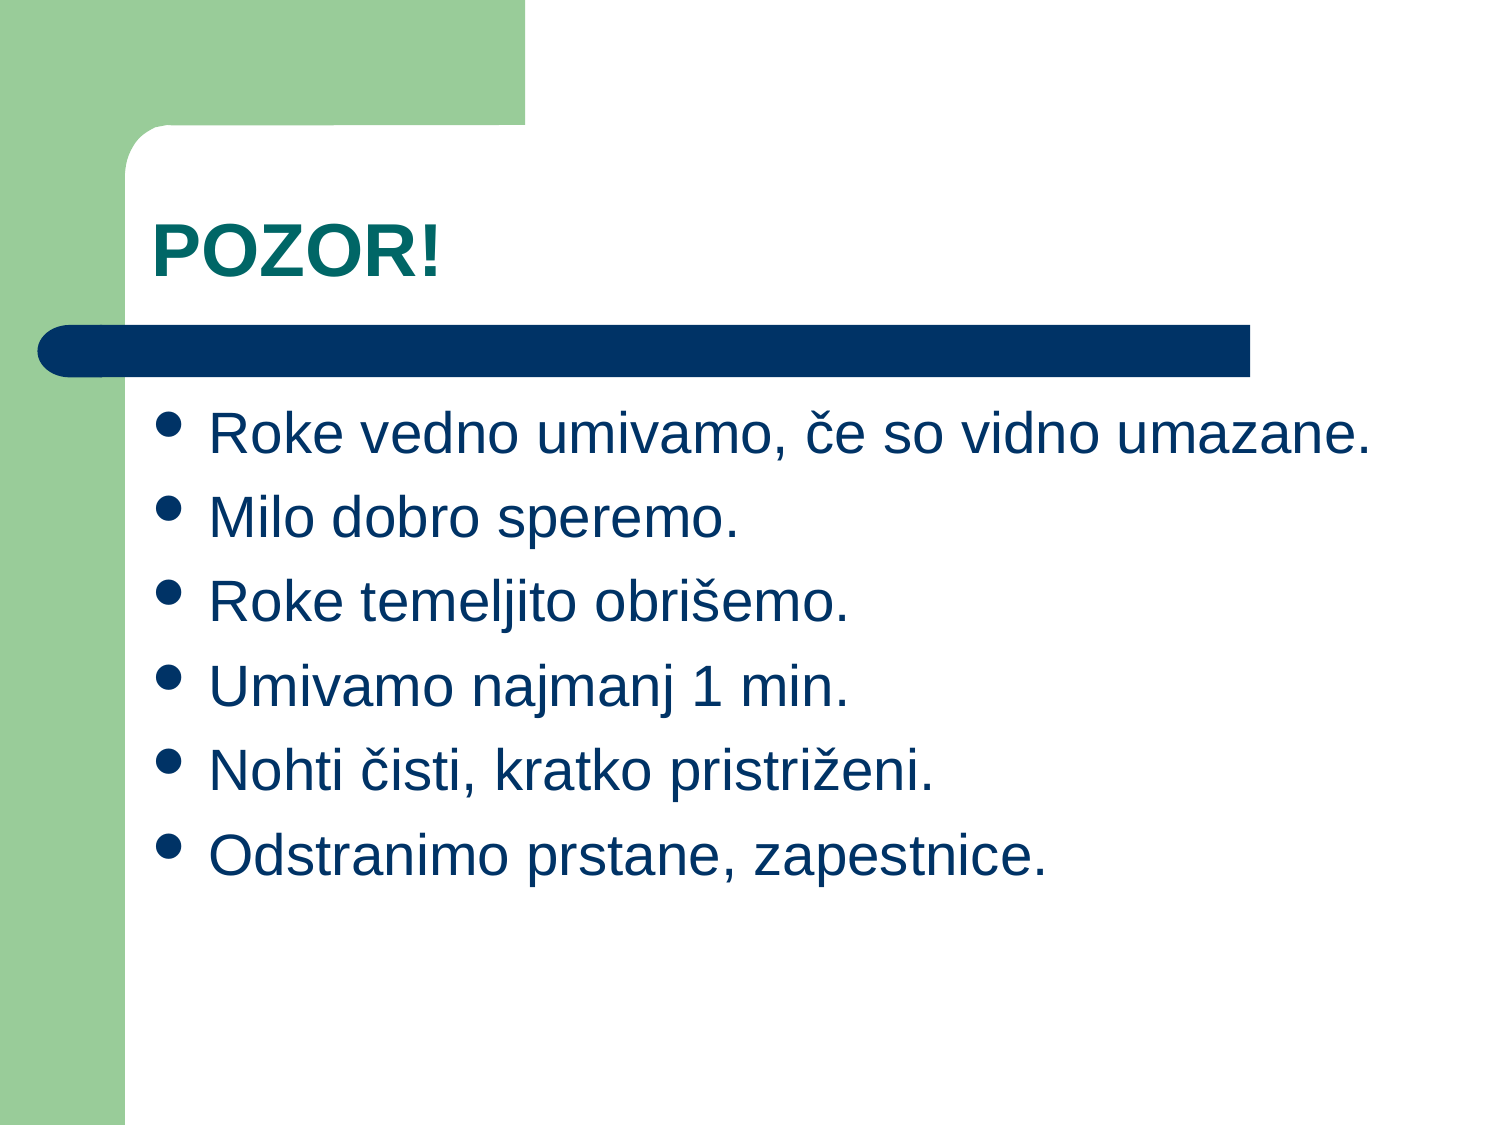

# POZOR!
Roke vedno umivamo, če so vidno umazane.
Milo dobro speremo.
Roke temeljito obrišemo.
Umivamo najmanj 1 min.
Nohti čisti, kratko pristriženi.
Odstranimo prstane, zapestnice.